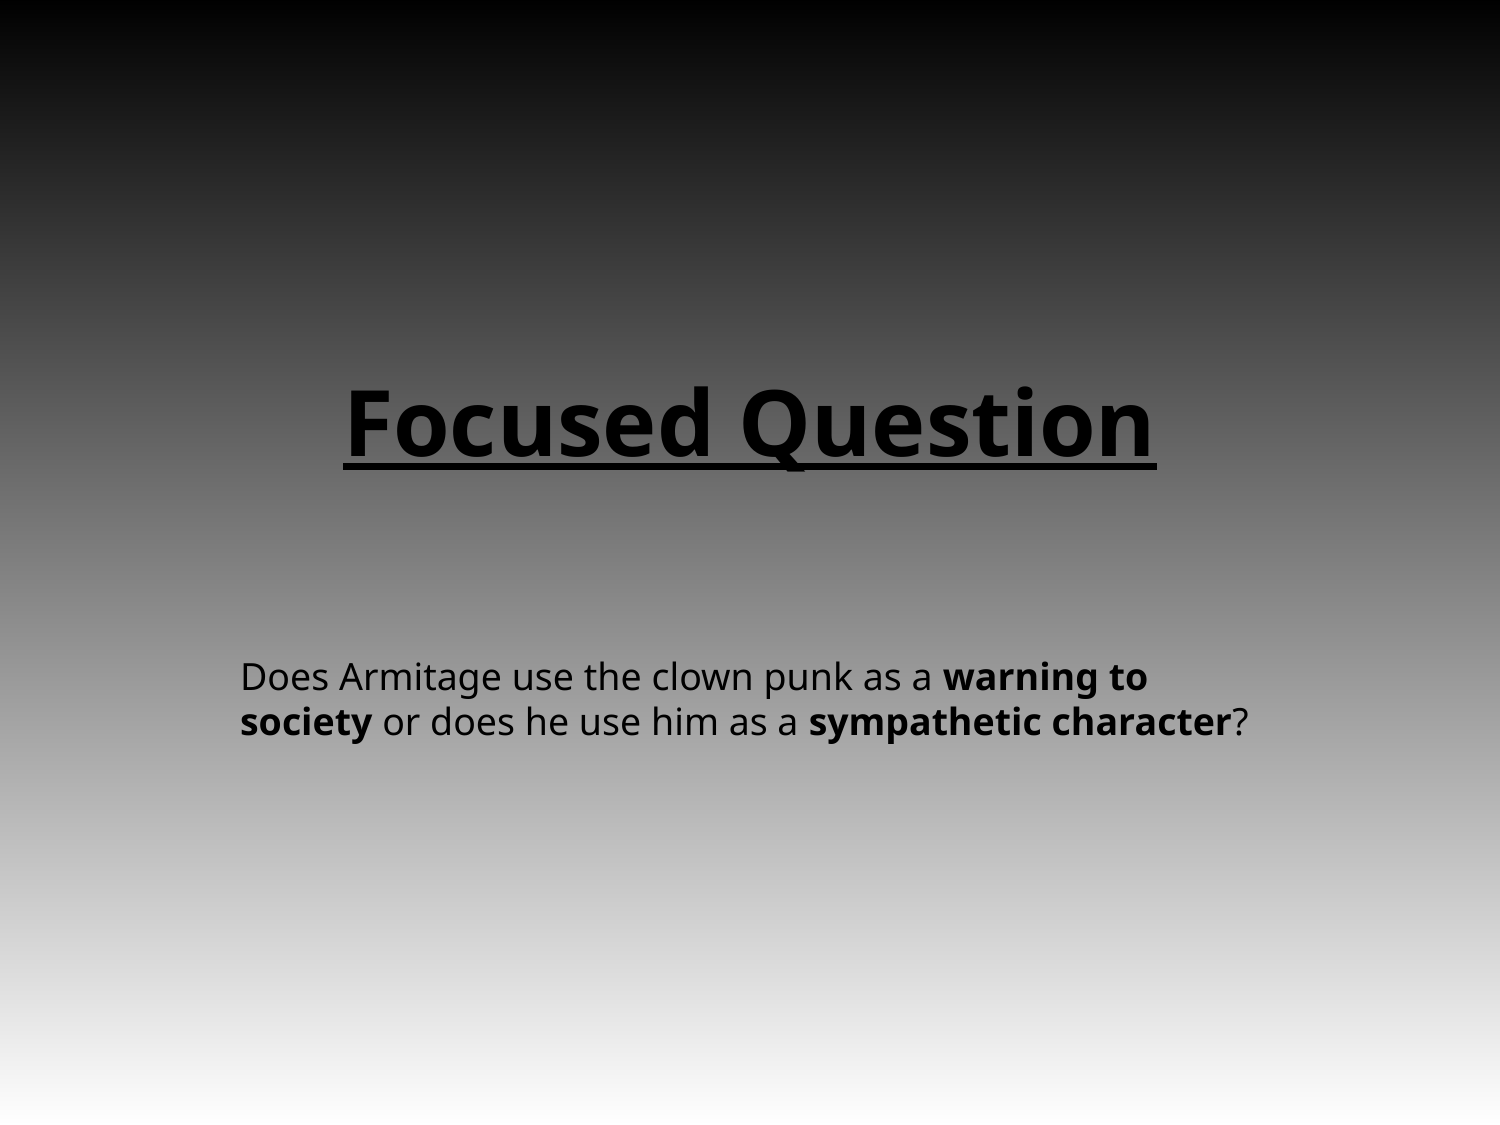

# Focused Question
Does Armitage use the clown punk as a warning to society or does he use him as a sympathetic character?